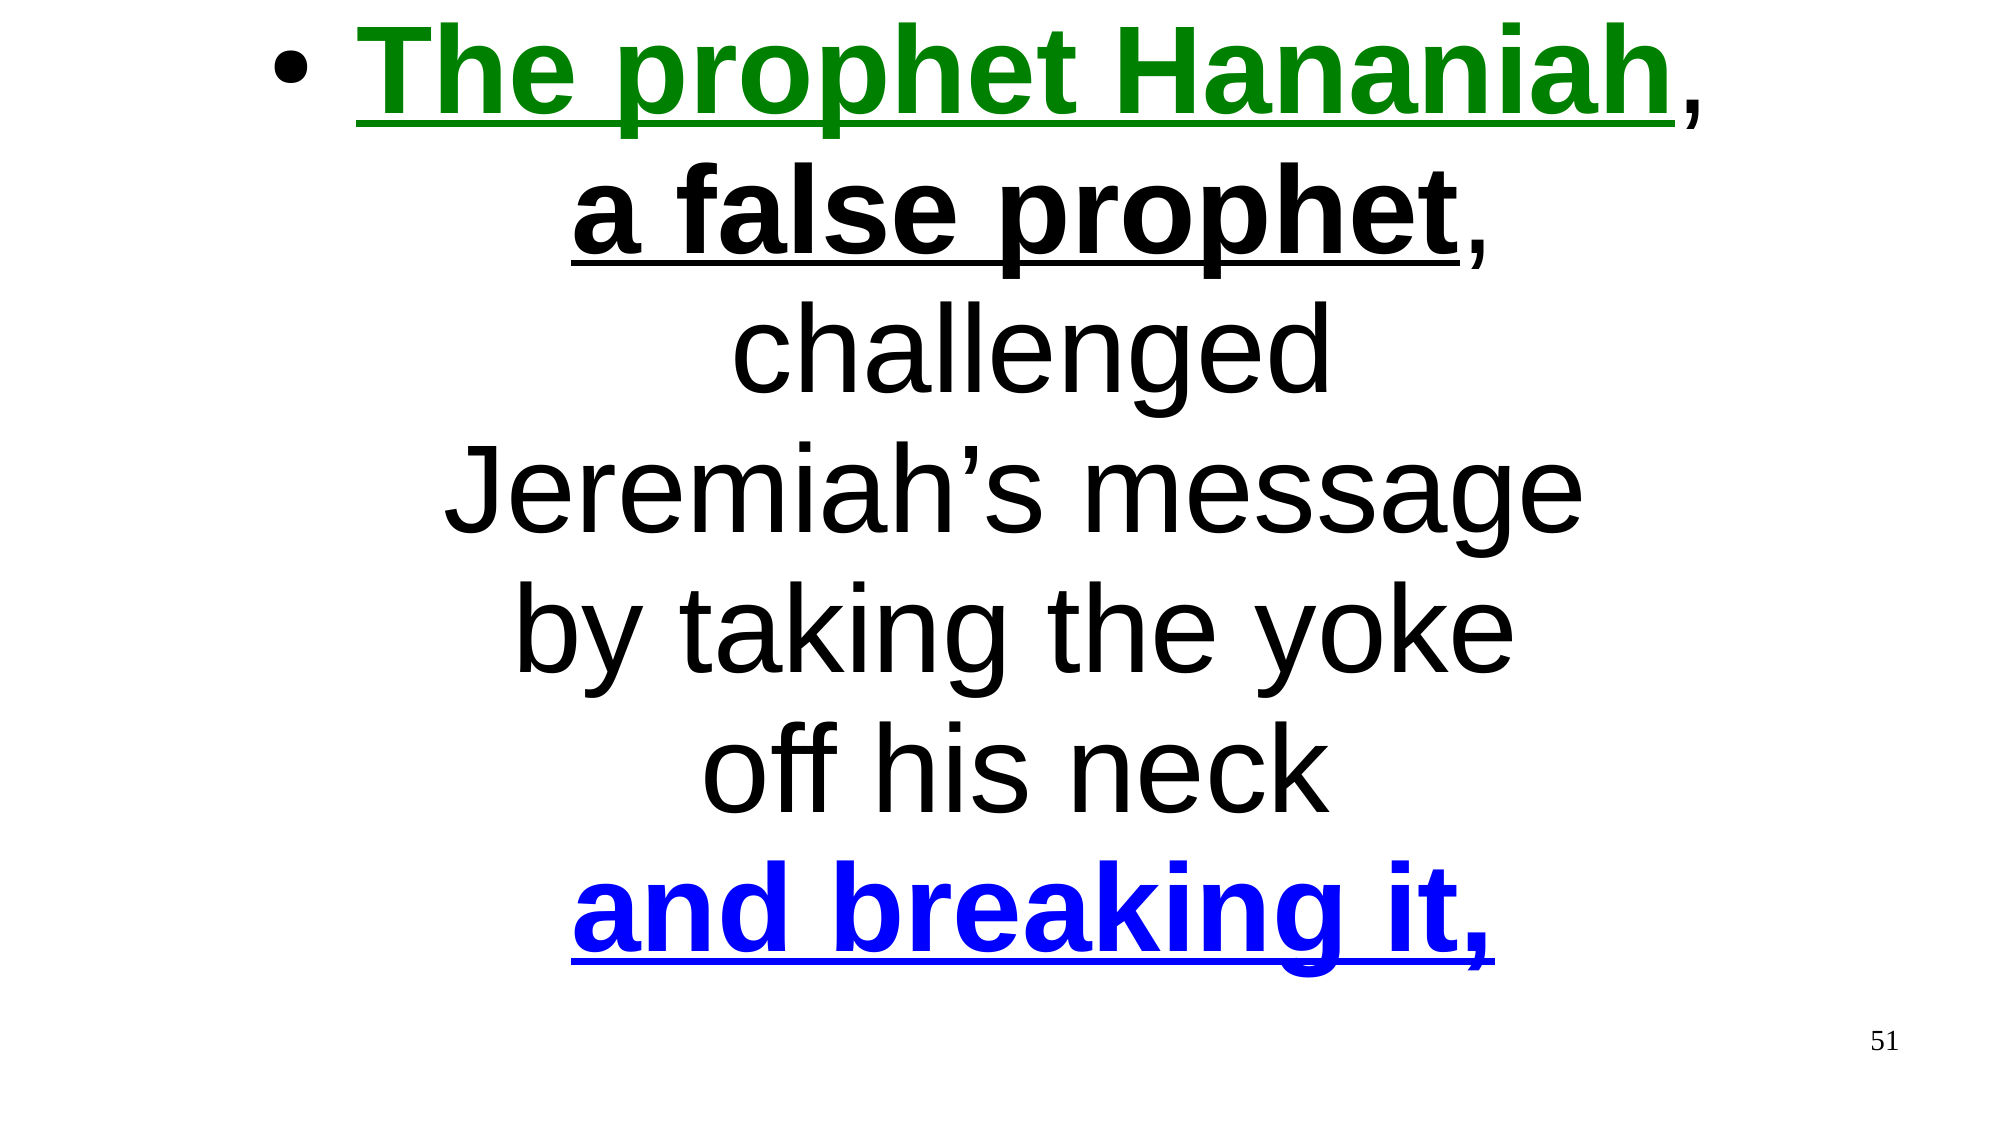

# The prophet Hananiah, a false prophet, challenged Jeremiah’s message by taking the yoke off his neck and breaking it,
51